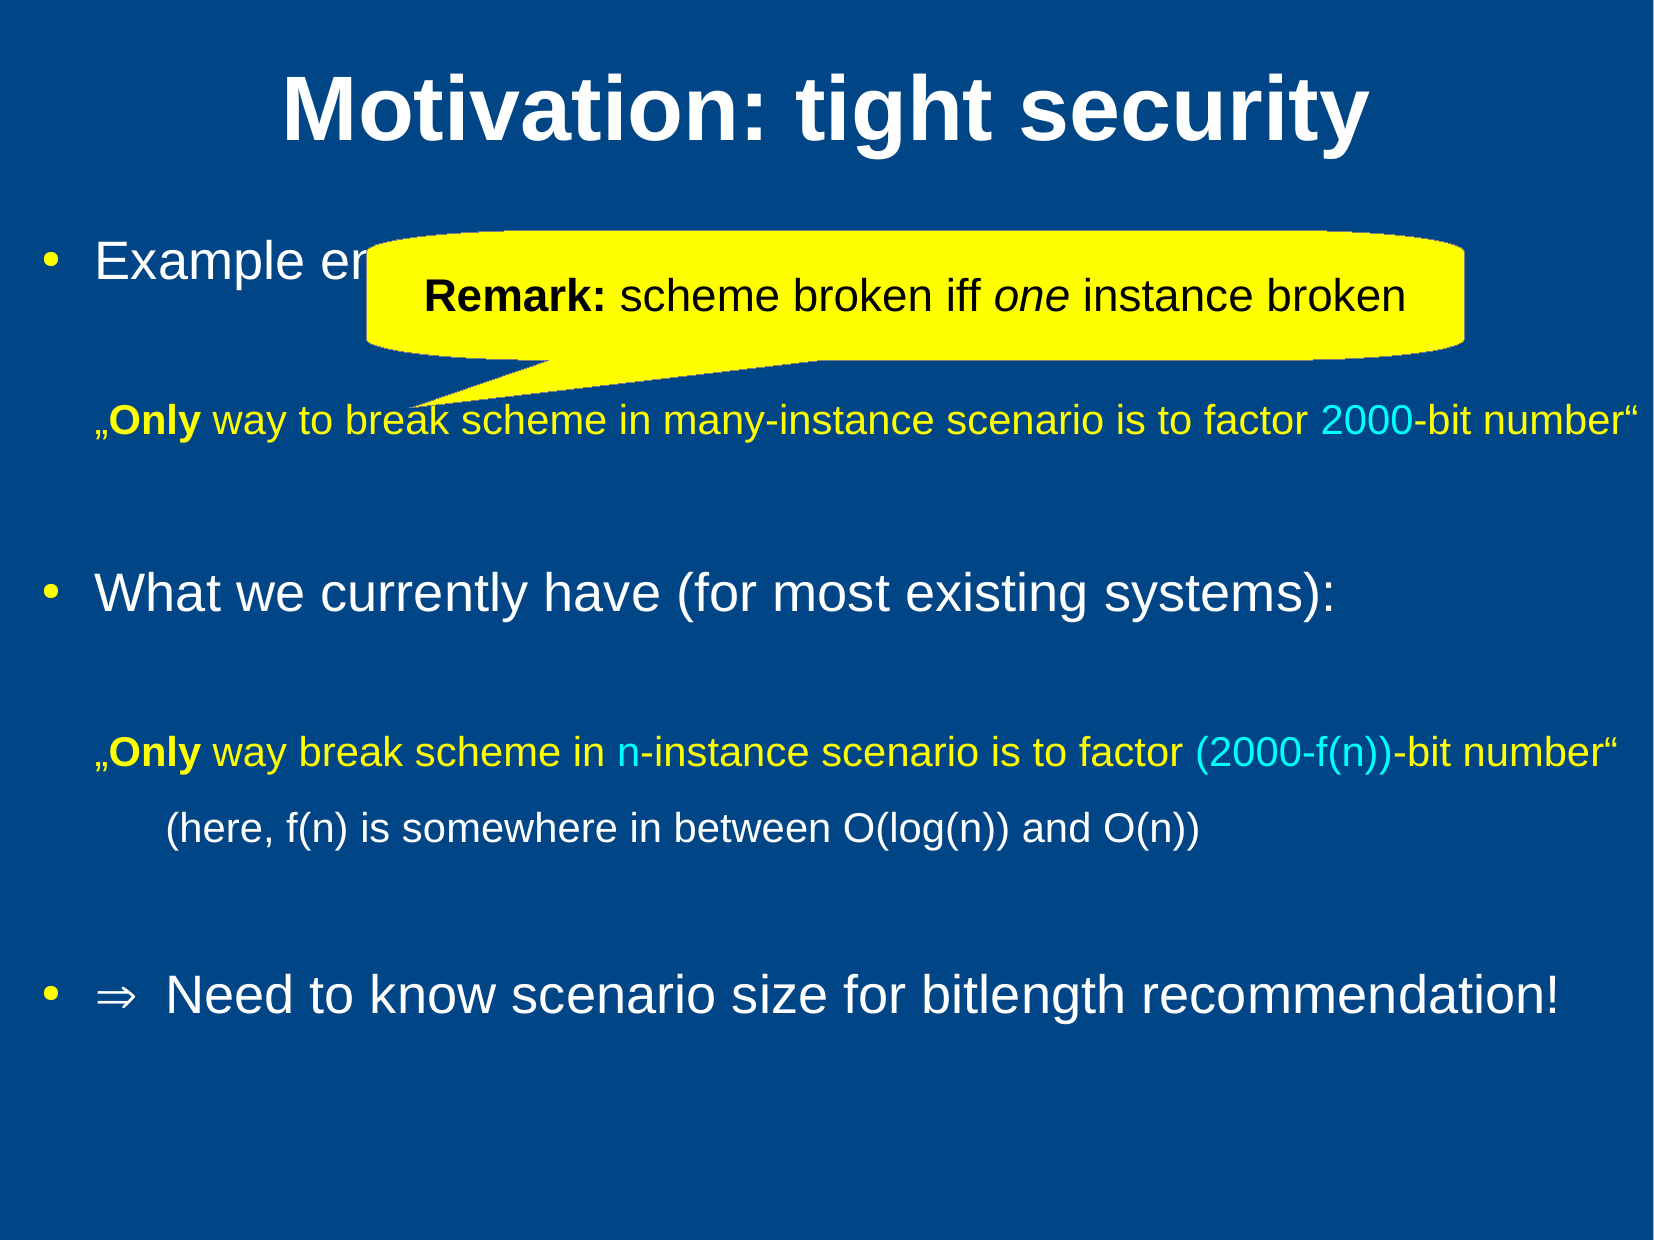

# Motivation: tight security
Example encryption schemes: we would want/expect
„Only way to break scheme in many-instance scenario is to factor 2000-bit number“
What we currently have (for most existing systems):
„Only way break scheme in n-instance scenario is to factor (2000-f(n))-bit number“
(here, f(n) is somewhere in between O(log(n)) and O(n))
Þ Need to know scenario size for bitlength recommendation!
Remark: scheme broken iff one instance broken